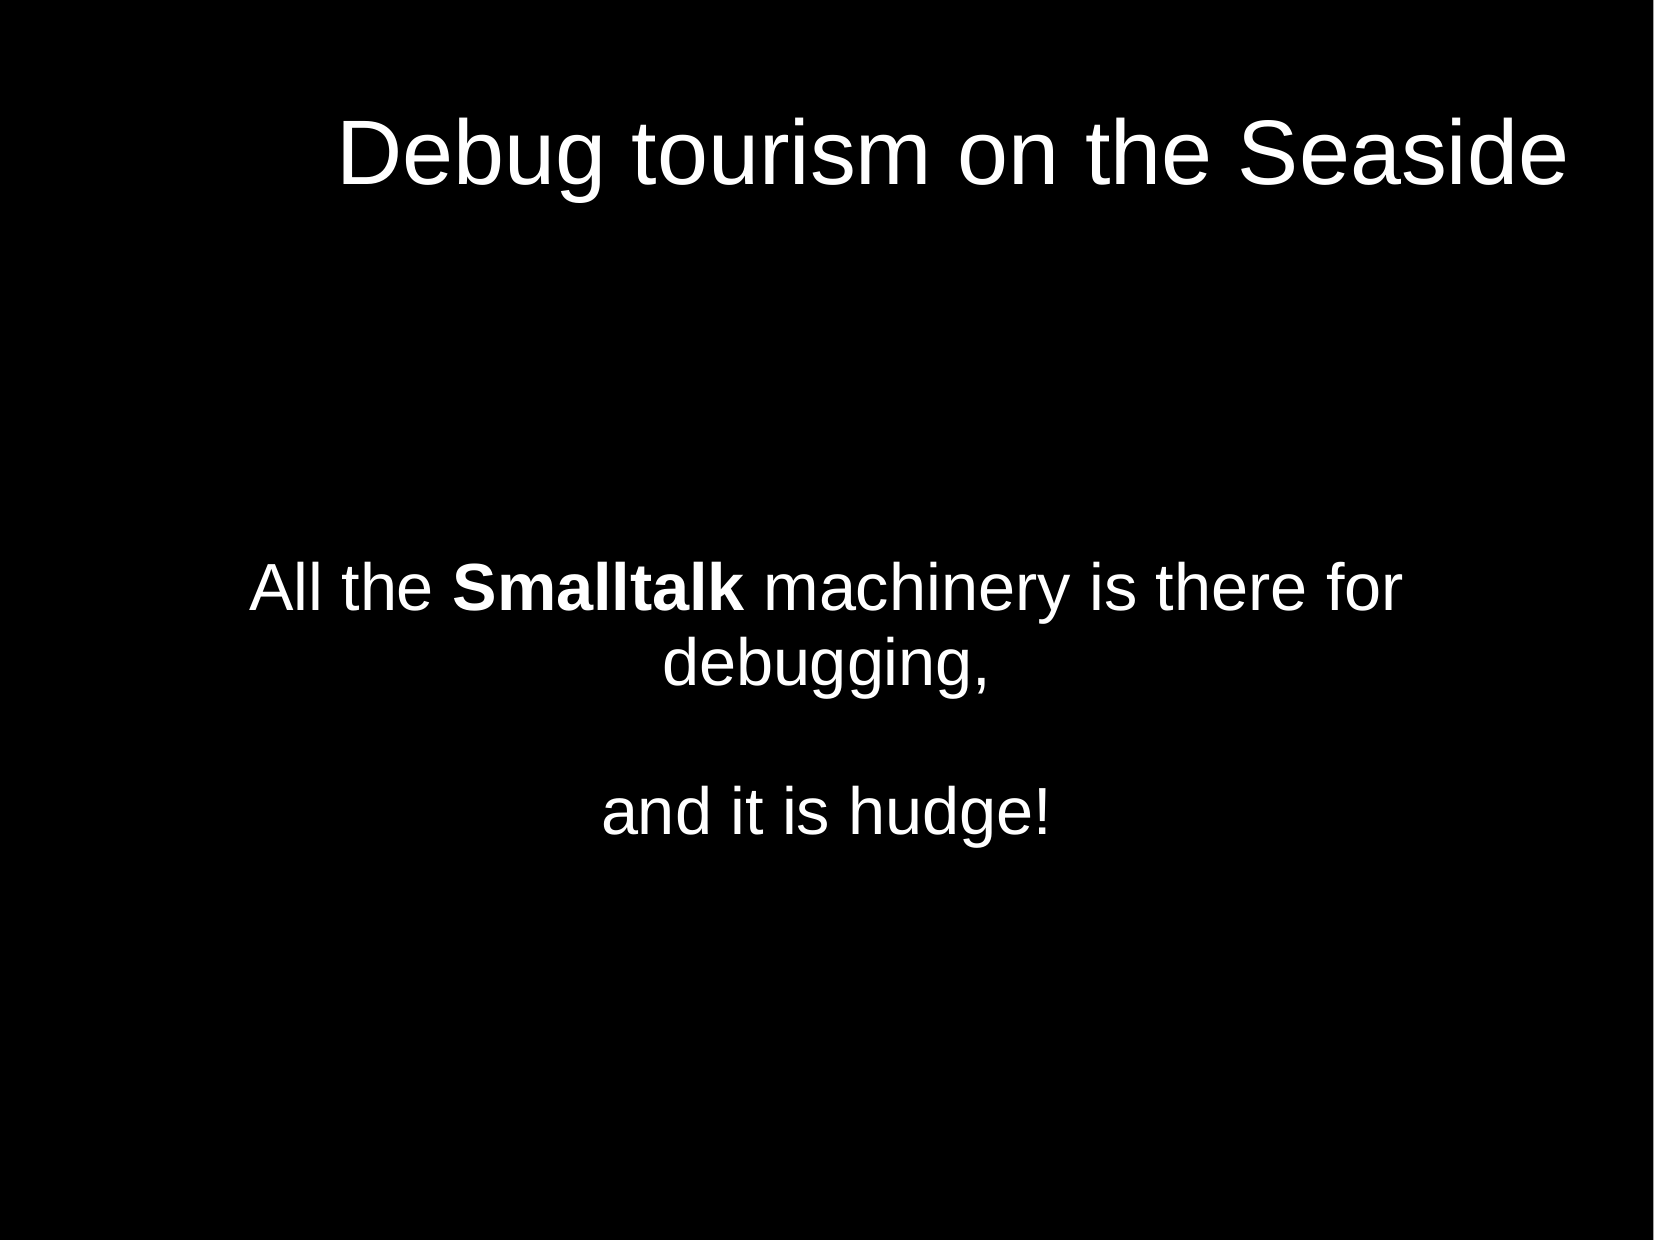

# Debug tourism on the Seaside
All the Smalltalk machinery is there for debugging,
and it is hudge!